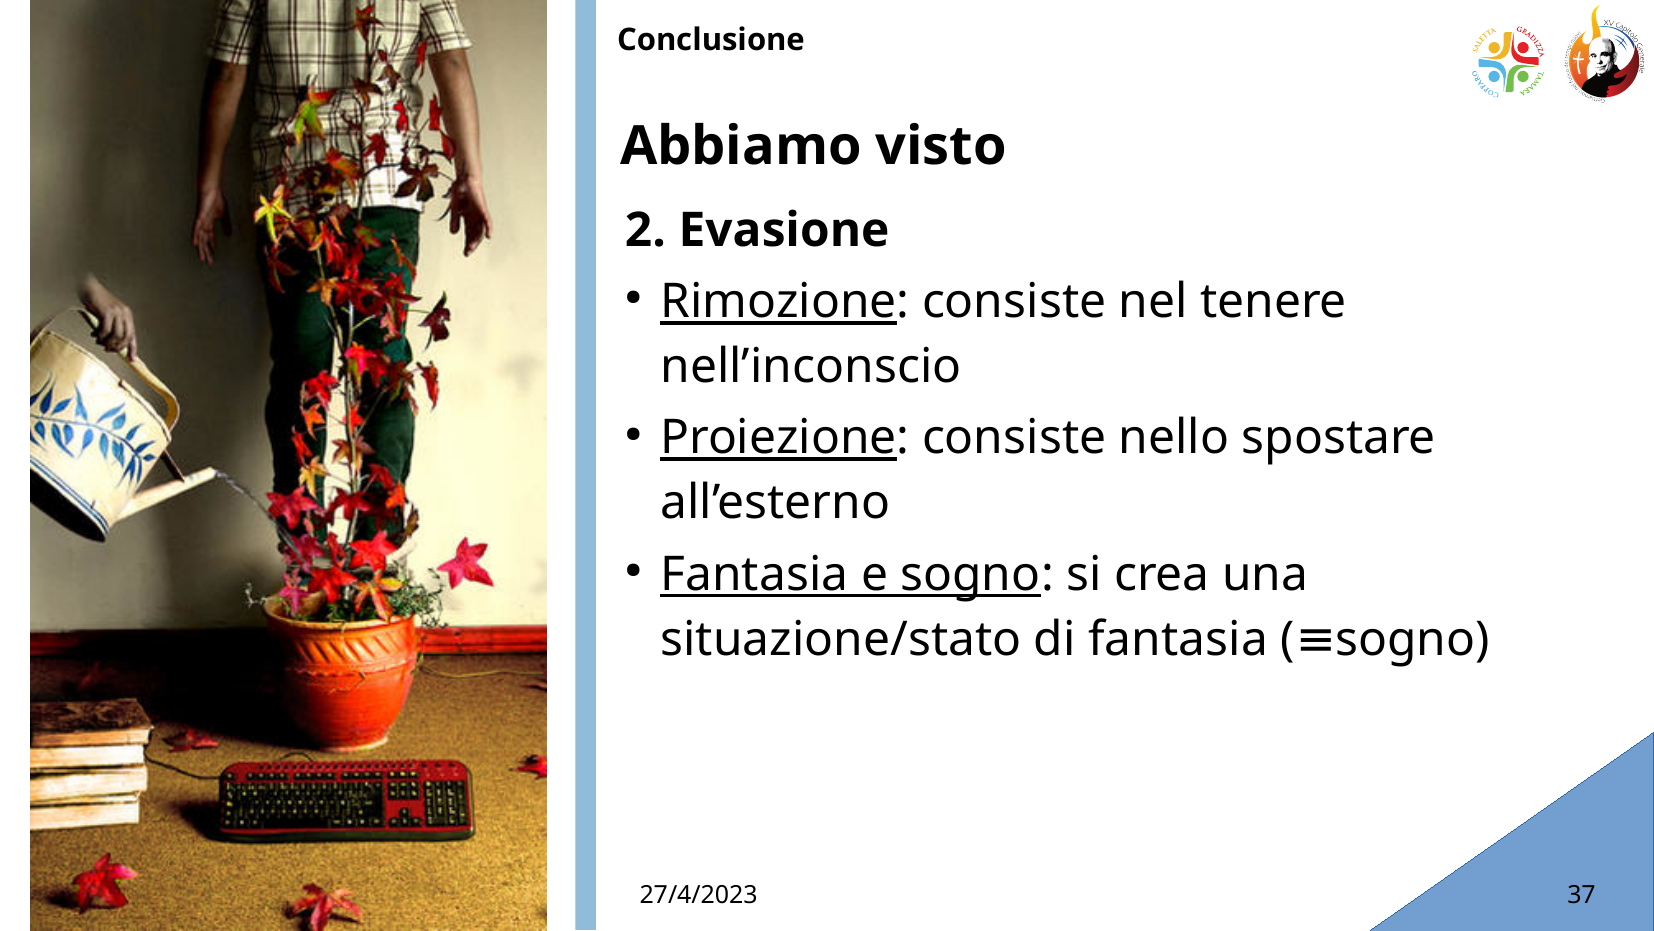

Conclusione
Abbiamo visto
# 2. Evasione
Rimozione: consiste nel tenere nell’inconscio
Proiezione: consiste nello spostare all’esterno
Fantasia e sogno: si crea una situazione/stato di fantasia (≡sogno)